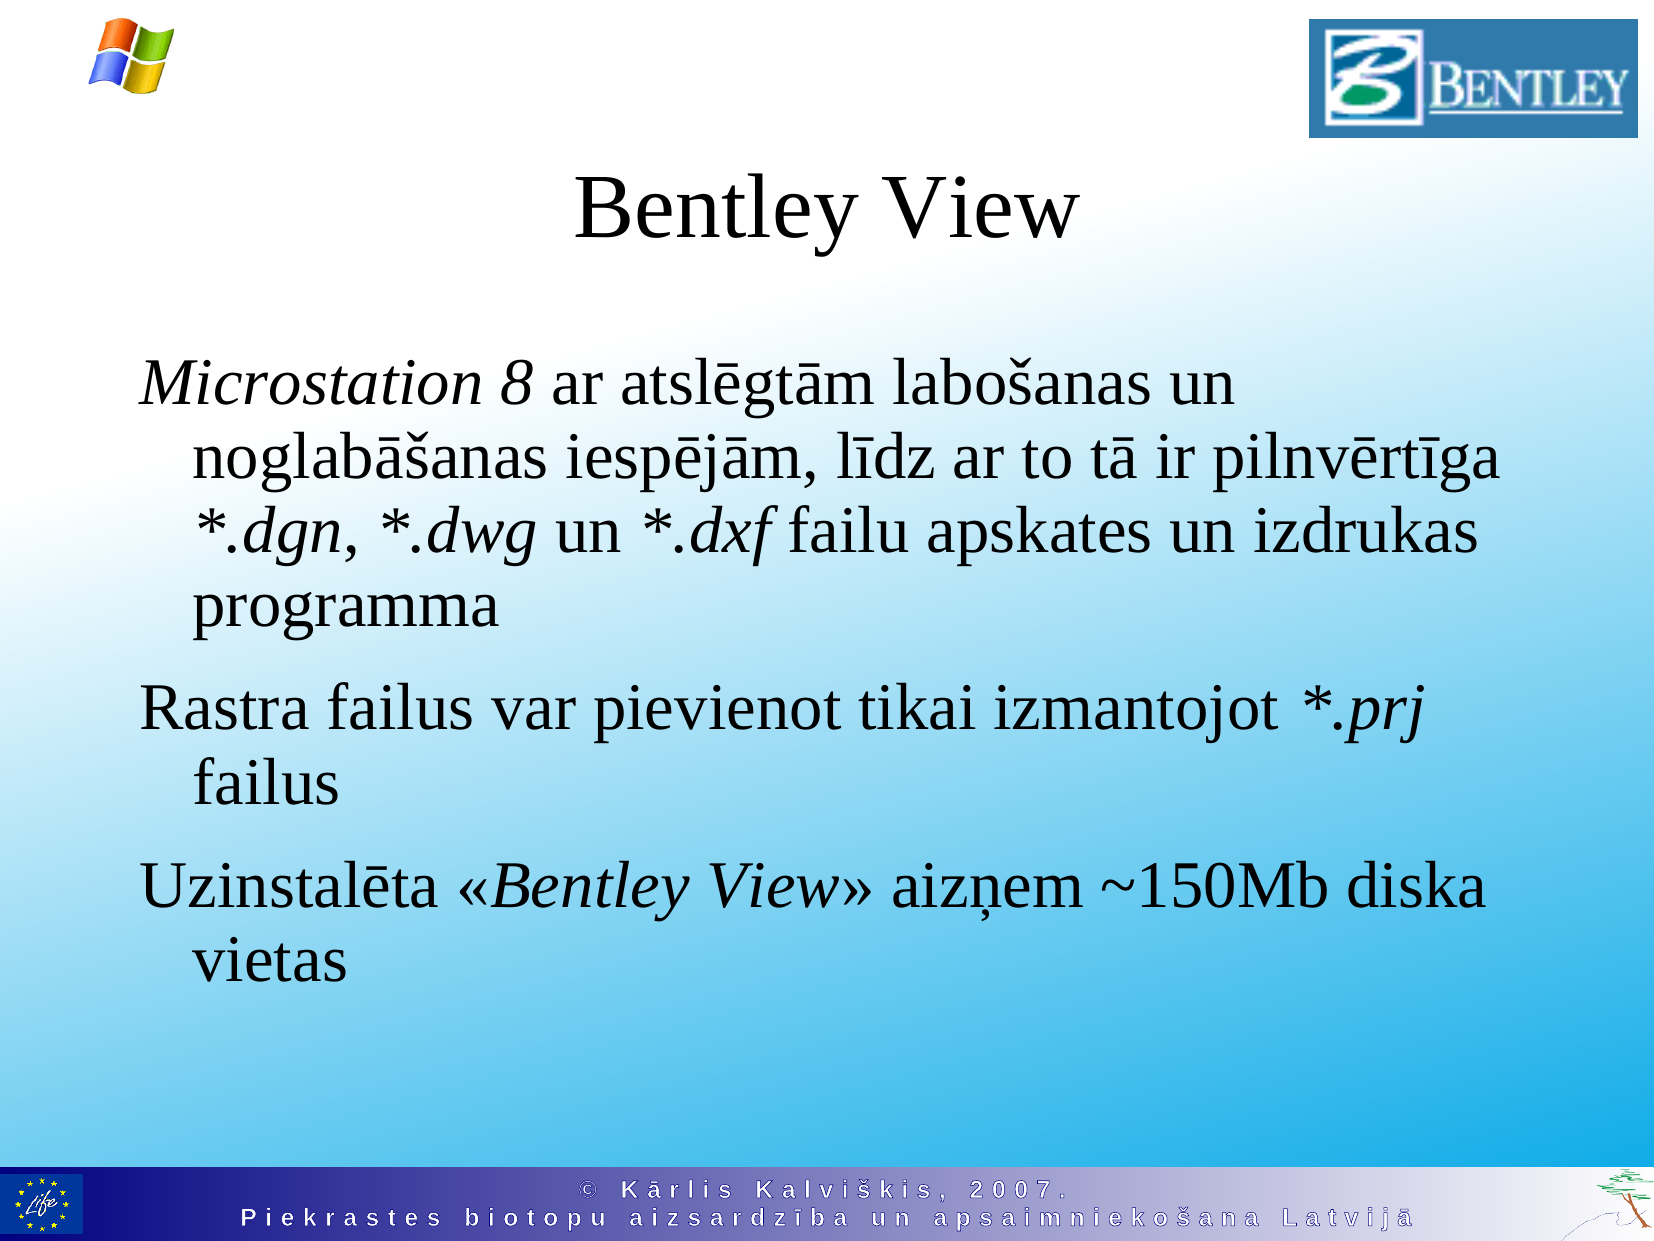

# Bentley View
Microstation 8 ar atslēgtām labošanas un noglabāšanas iespējām, līdz ar to tā ir pilnvērtīga *.dgn, *.dwg un *.dxf failu apskates un izdrukas programma
Rastra failus var pievienot tikai izmantojot *.prj failus
Uzinstalēta «Bentley View» aizņem ~150Mb diska vietas